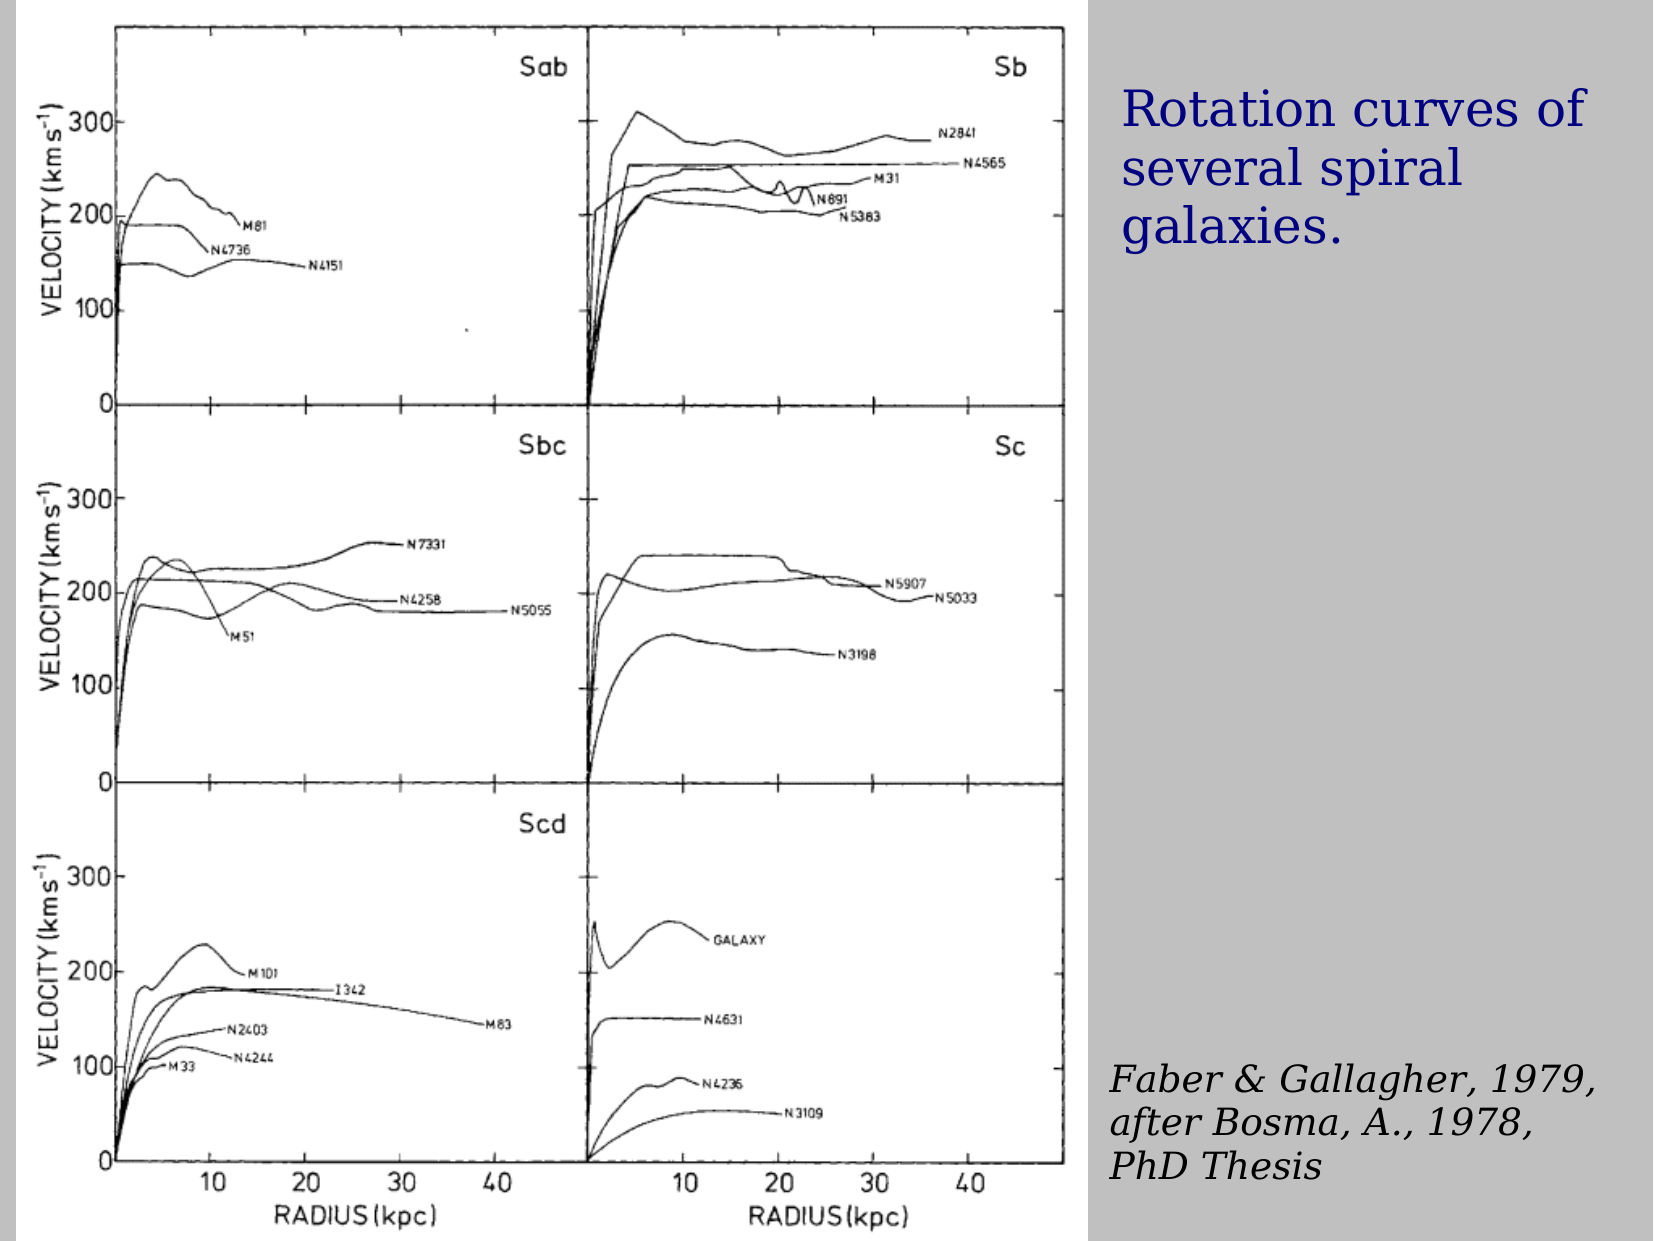

Rotation curves of several spiral galaxies.
Faber & Gallagher, 1979,
after Bosma, A., 1978,
PhD Thesis